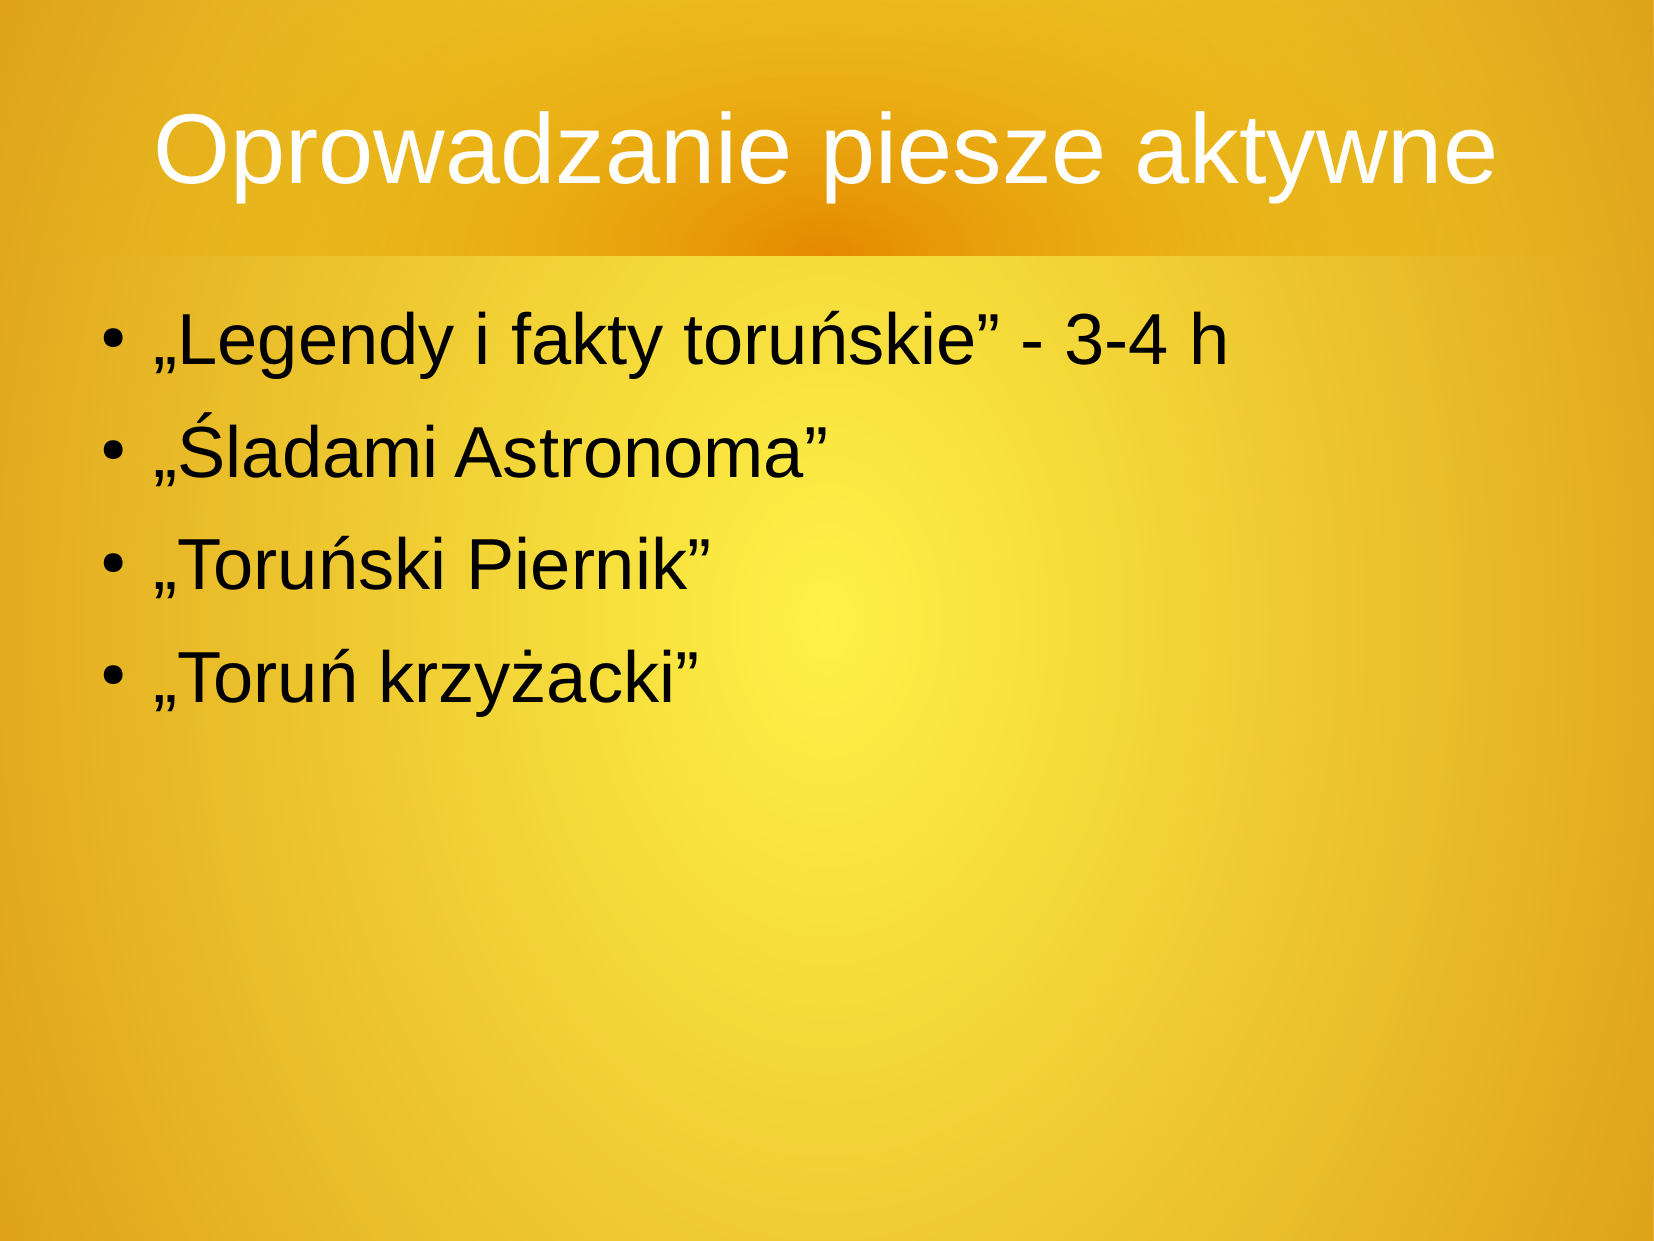

# Oprowadzanie piesze aktywne
„Legendy i fakty toruńskie” - 3-4 h
„Śladami Astronoma”
„Toruński Piernik”
„Toruń krzyżacki”